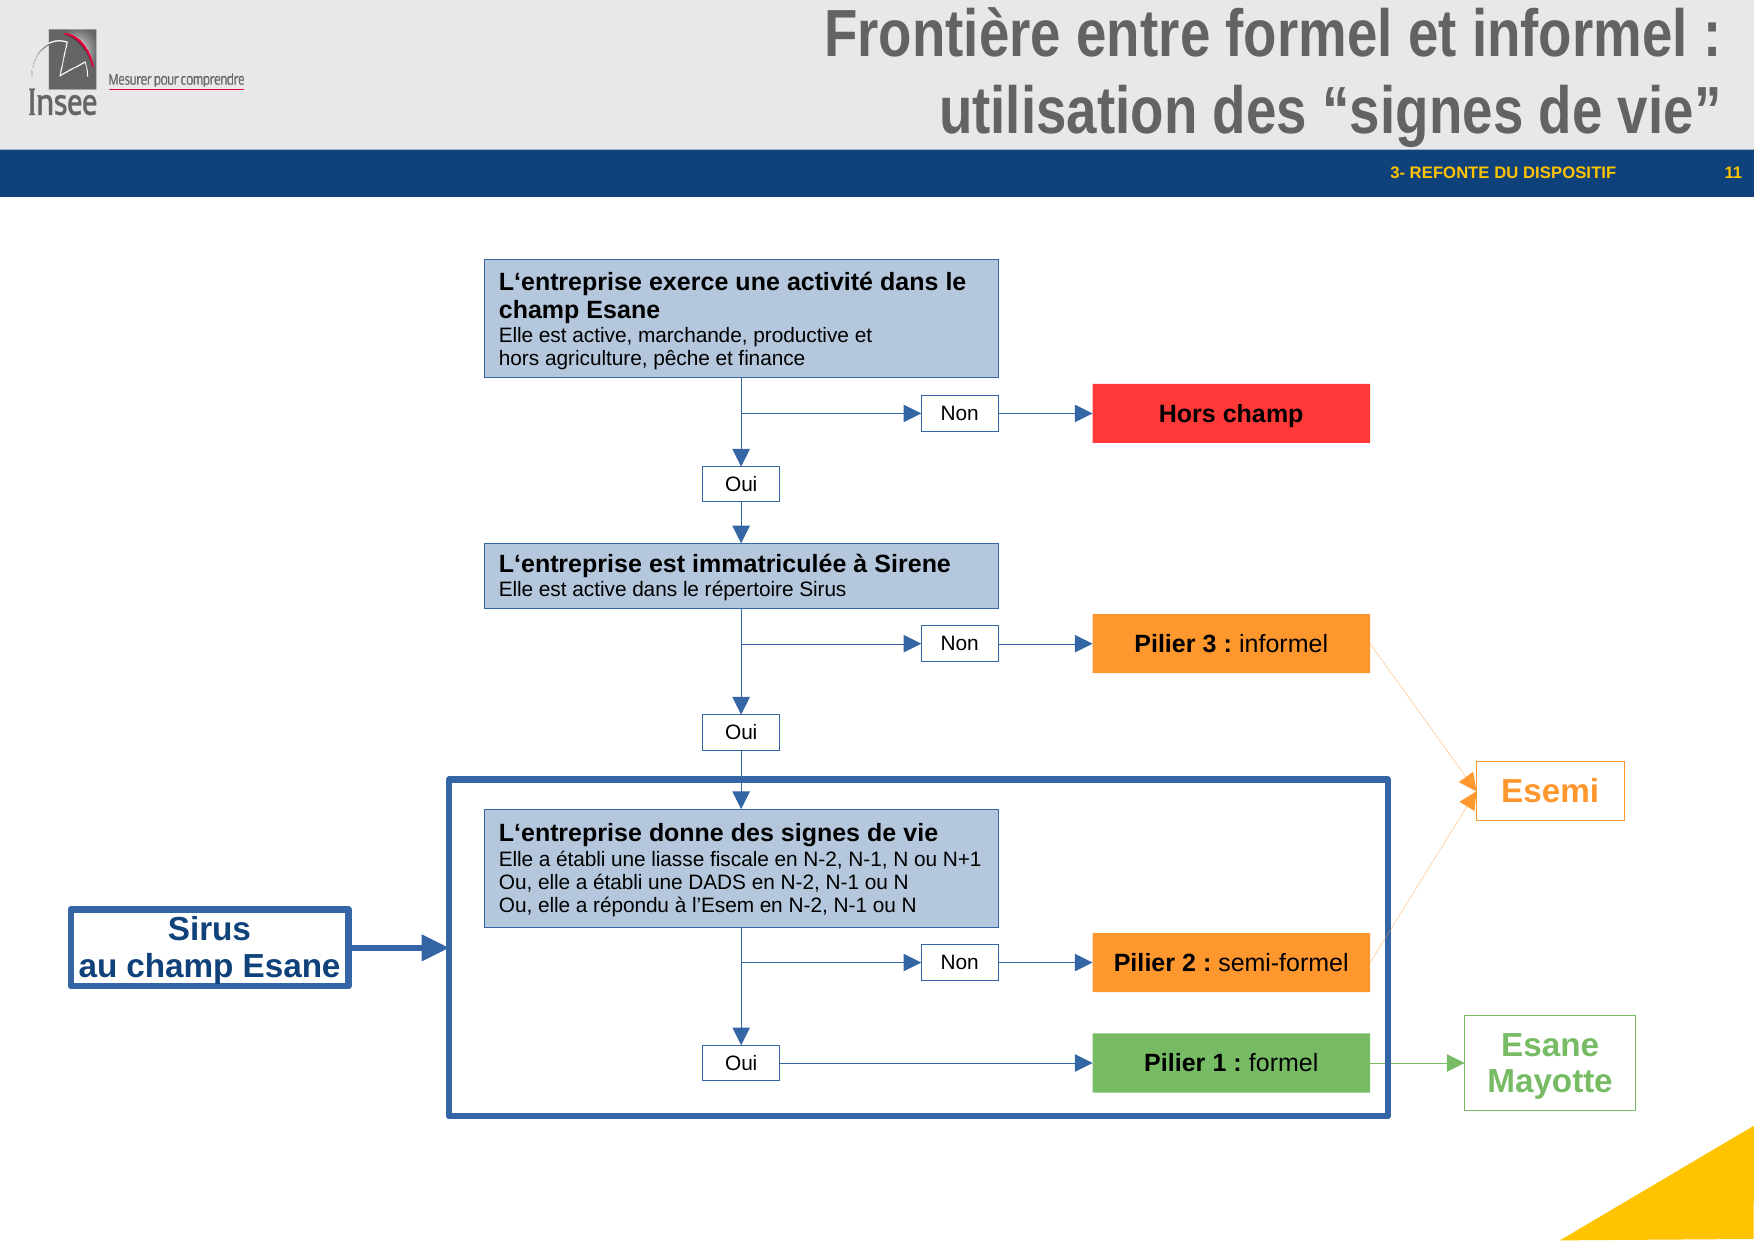

# Frontière entre formel et informel : utilisation des “signes de vie”
11
L‘entreprise exerce une activité dans le
champ Esane
Elle est active, marchande, productive et
hors agriculture, pêche et finance
Hors champ
Non
Oui
L‘entreprise est immatriculée à Sirene
Elle est active dans le répertoire Sirus
Pilier 3 : informel
Non
Oui
Esemi
L‘entreprise donne des signes de vie
Elle a établi une liasse fiscale en N-2, N-1, N ou N+1
Ou, elle a établi une DADS en N-2, N-1 ou N
Ou, elle a répondu à l’Esem en N-2, N-1 ou N
Sirus
au champ Esane
Pilier 2 : semi-formel
Non
Esane
Mayotte
Pilier 1 : formel
Oui